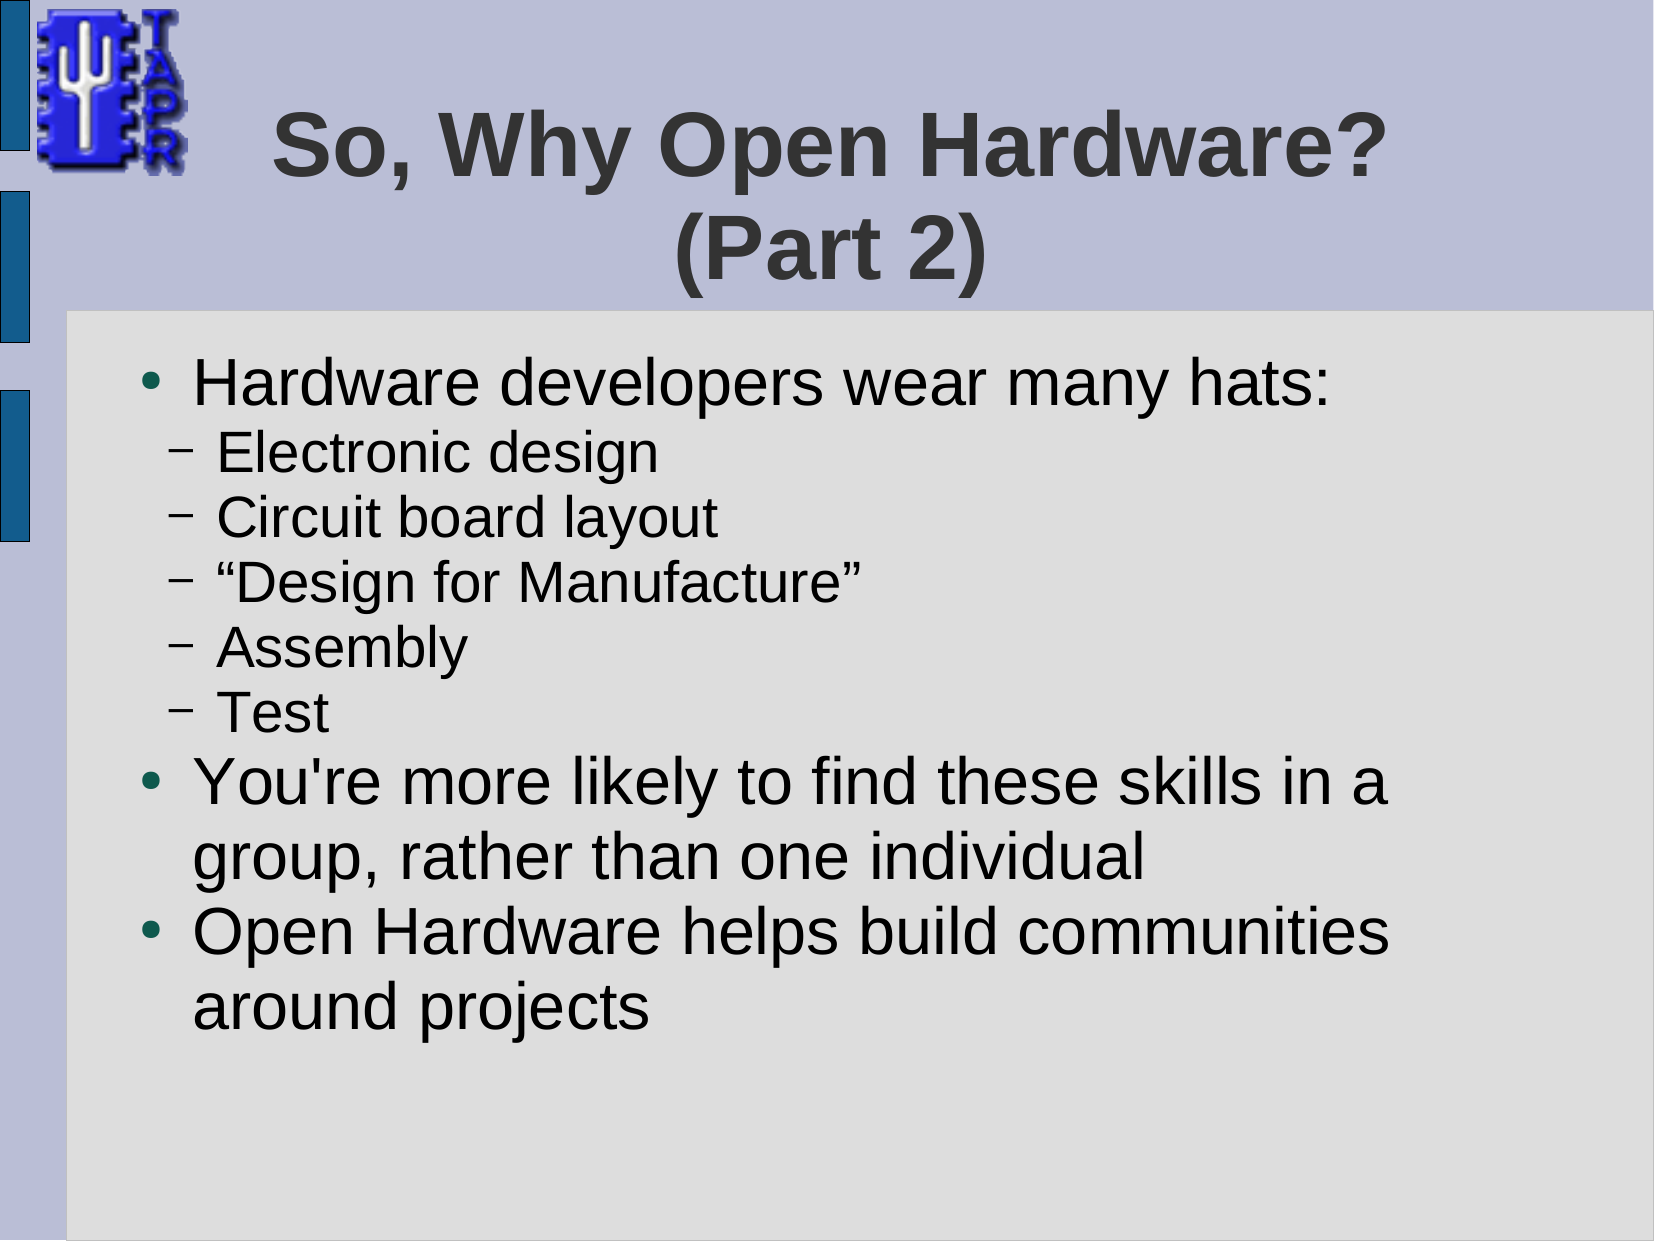

# So, Why Open Hardware? (Part 2)
Hardware developers wear many hats:
Electronic design
Circuit board layout
“Design for Manufacture”
Assembly
Test
You're more likely to find these skills in a group, rather than one individual
Open Hardware helps build communities around projects